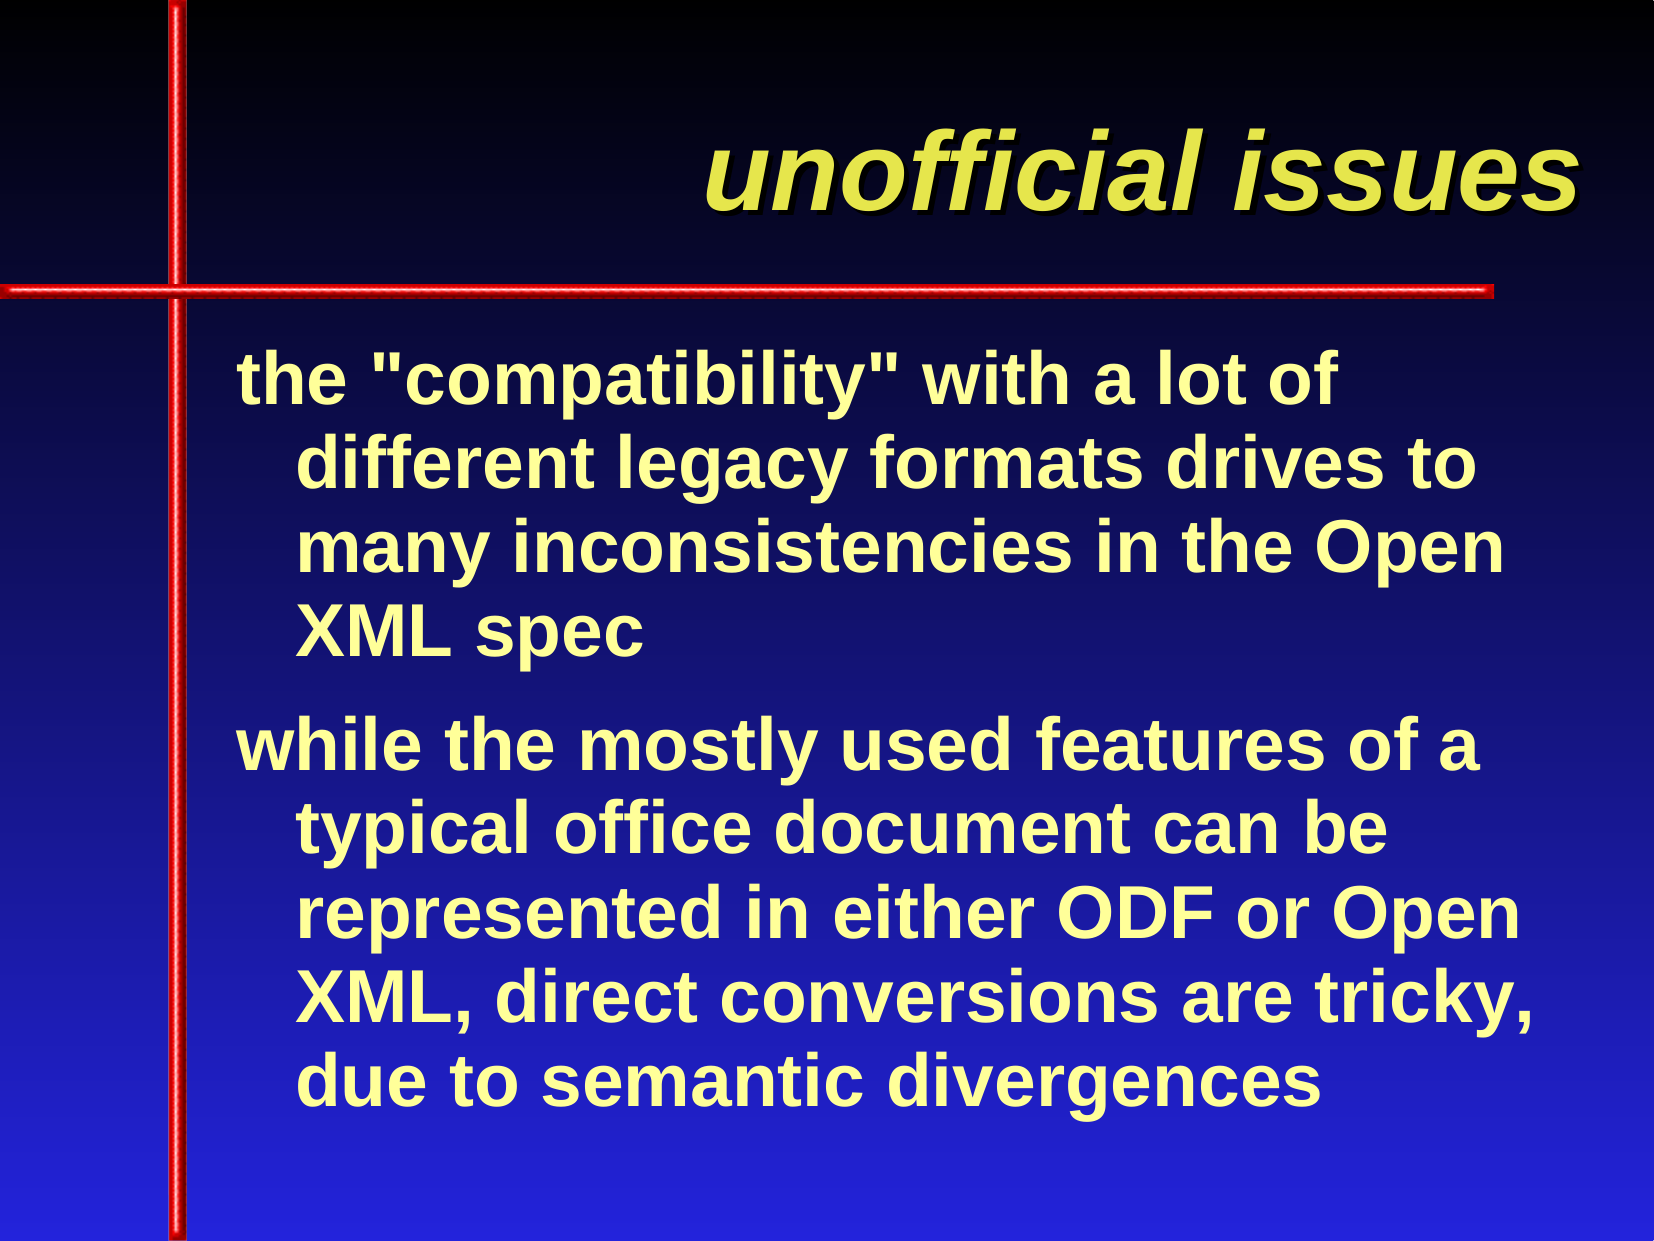

# unofficial issues
the "compatibility" with a lot of different legacy formats drives to many inconsistencies in the Open XML spec
while the mostly used features of a typical office document can be represented in either ODF or Open XML, direct conversions are tricky, due to semantic divergences